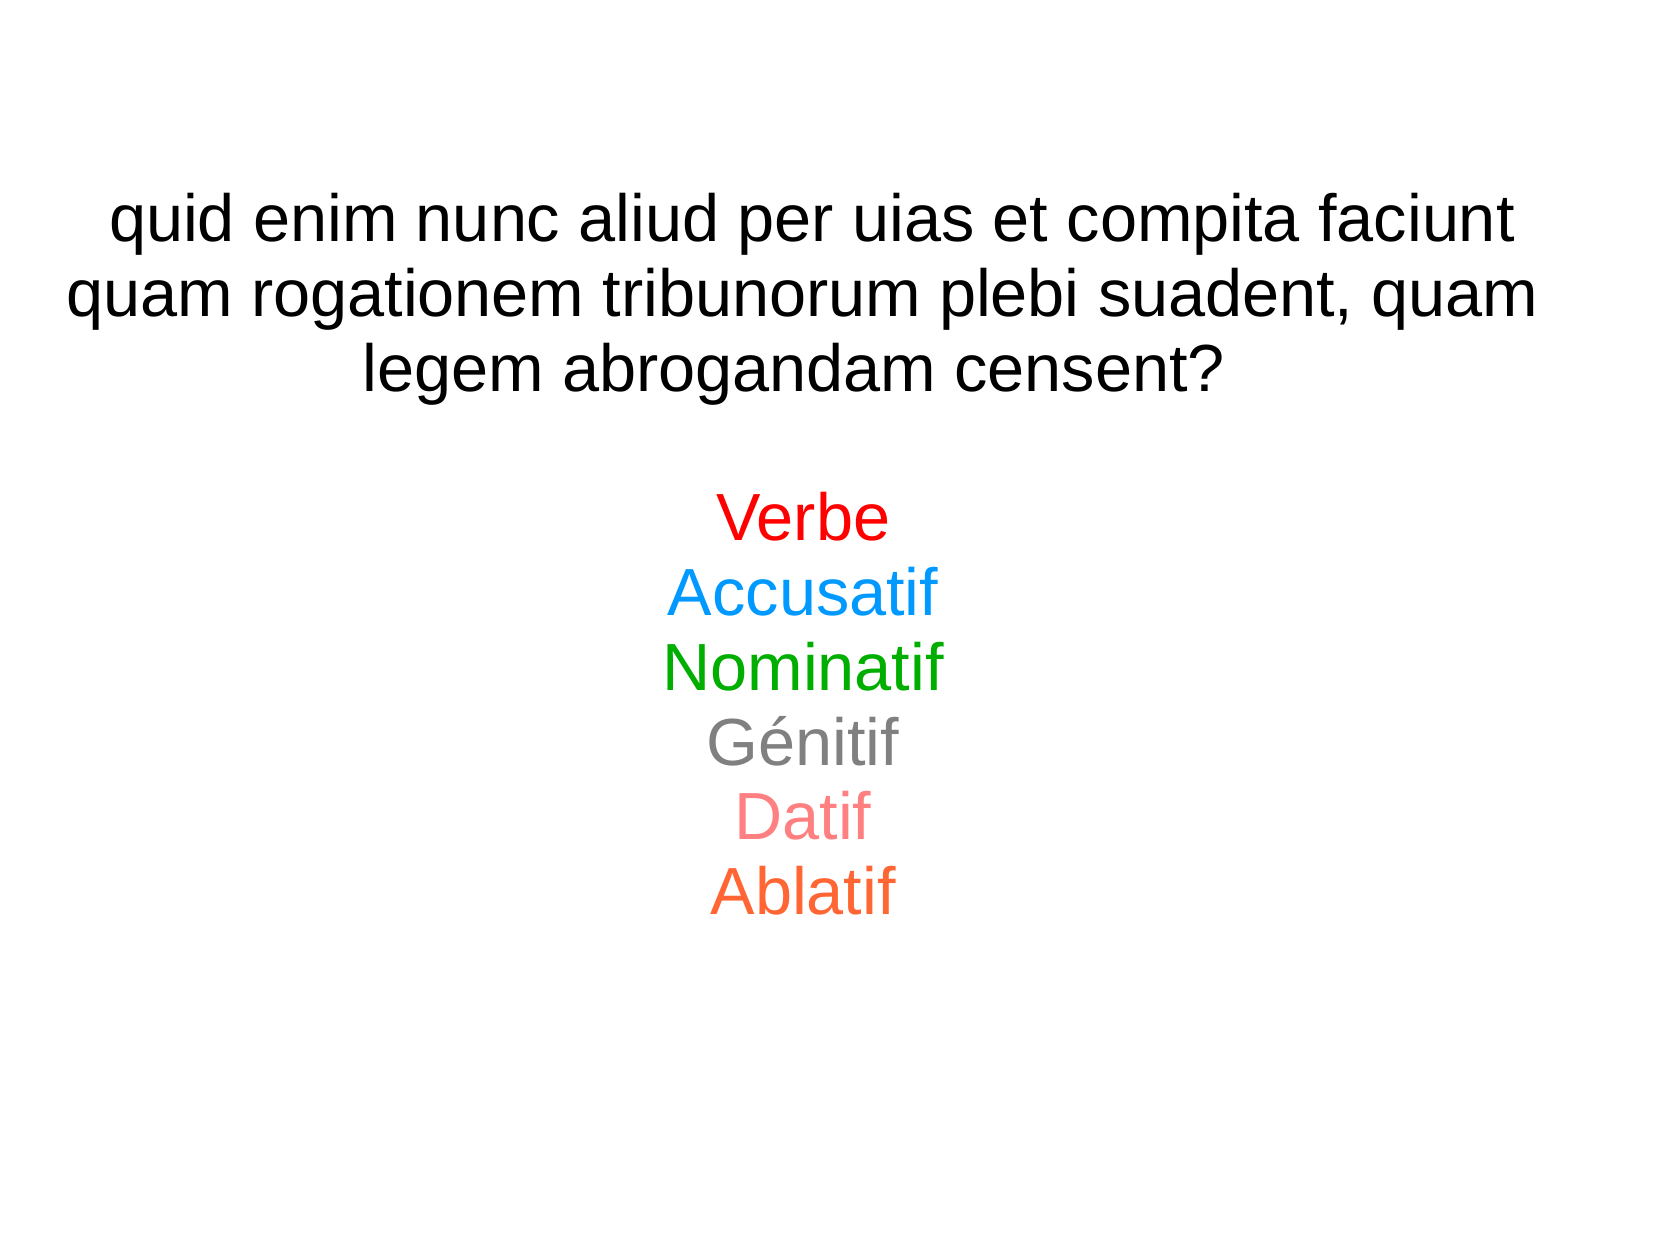

# quid enim nunc aliud per uias et compita faciunt quam rogationem tribunorum plebi suadent, quam legem abrogandam censent?
Verbe
Accusatif
Nominatif
Génitif
Datif
Ablatif